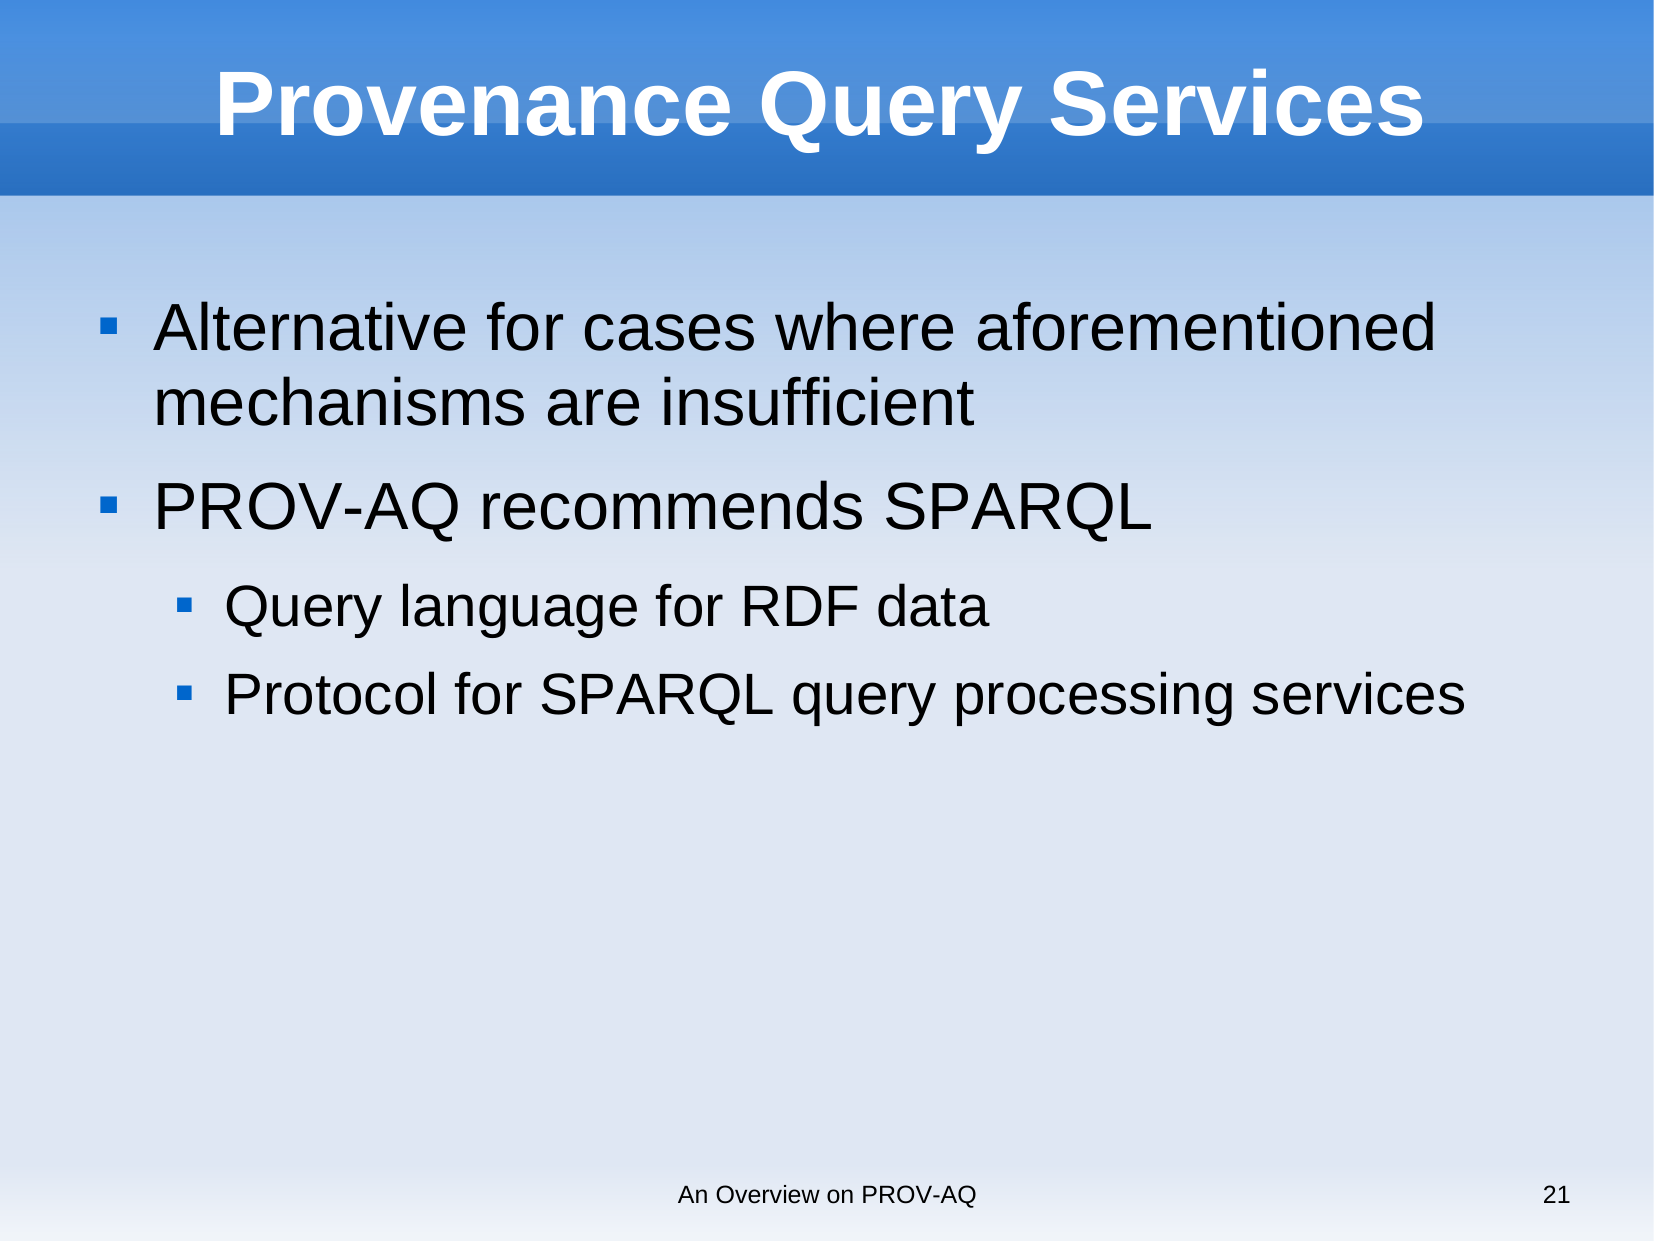

# Provenance Query Services
Alternative for cases where aforementioned mechanisms are insufficient
PROV-AQ recommends SPARQL
Query language for RDF data
Protocol for SPARQL query processing services
An Overview on PROV-AQ
21